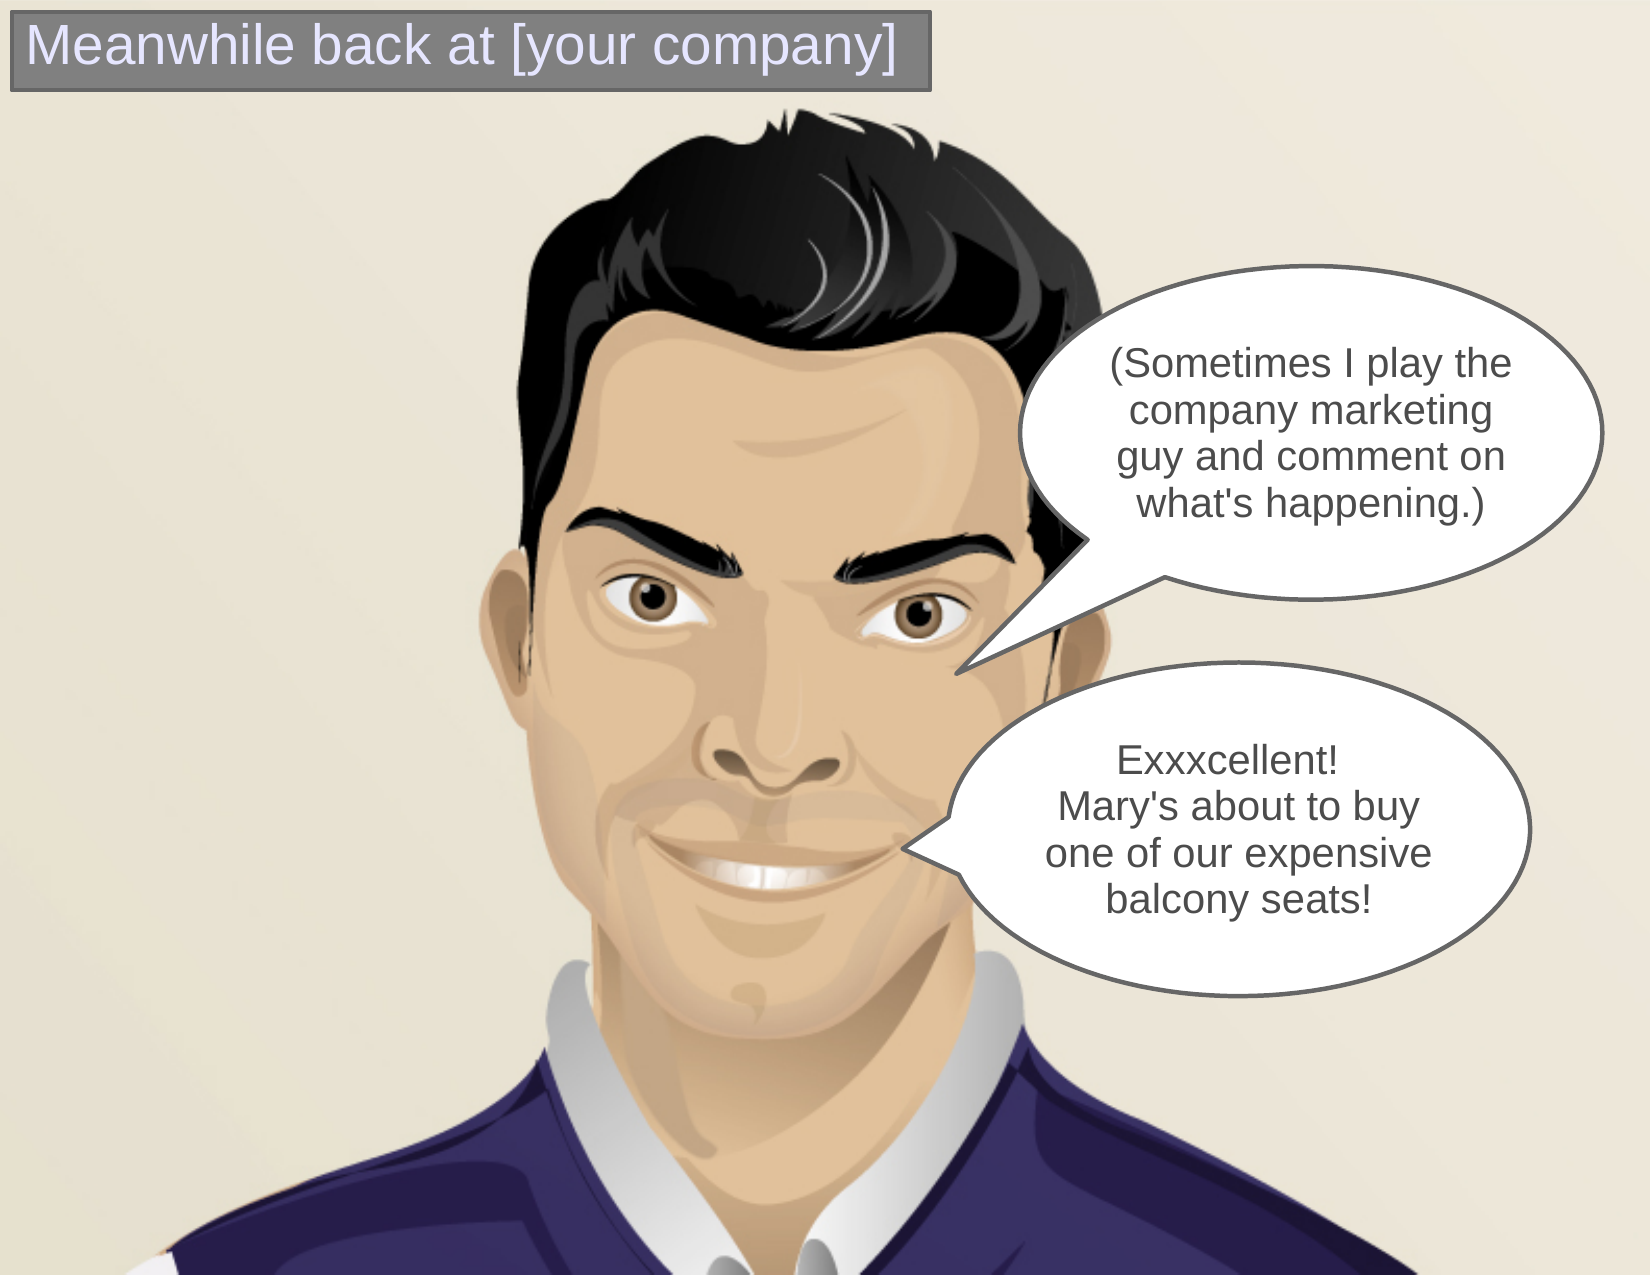

Meanwhile back at [your company]
(Sometimes I play the company marketing guy and comment on what's happening.)
Exxxcellent!
Mary's about to buy one of our expensive balcony seats!